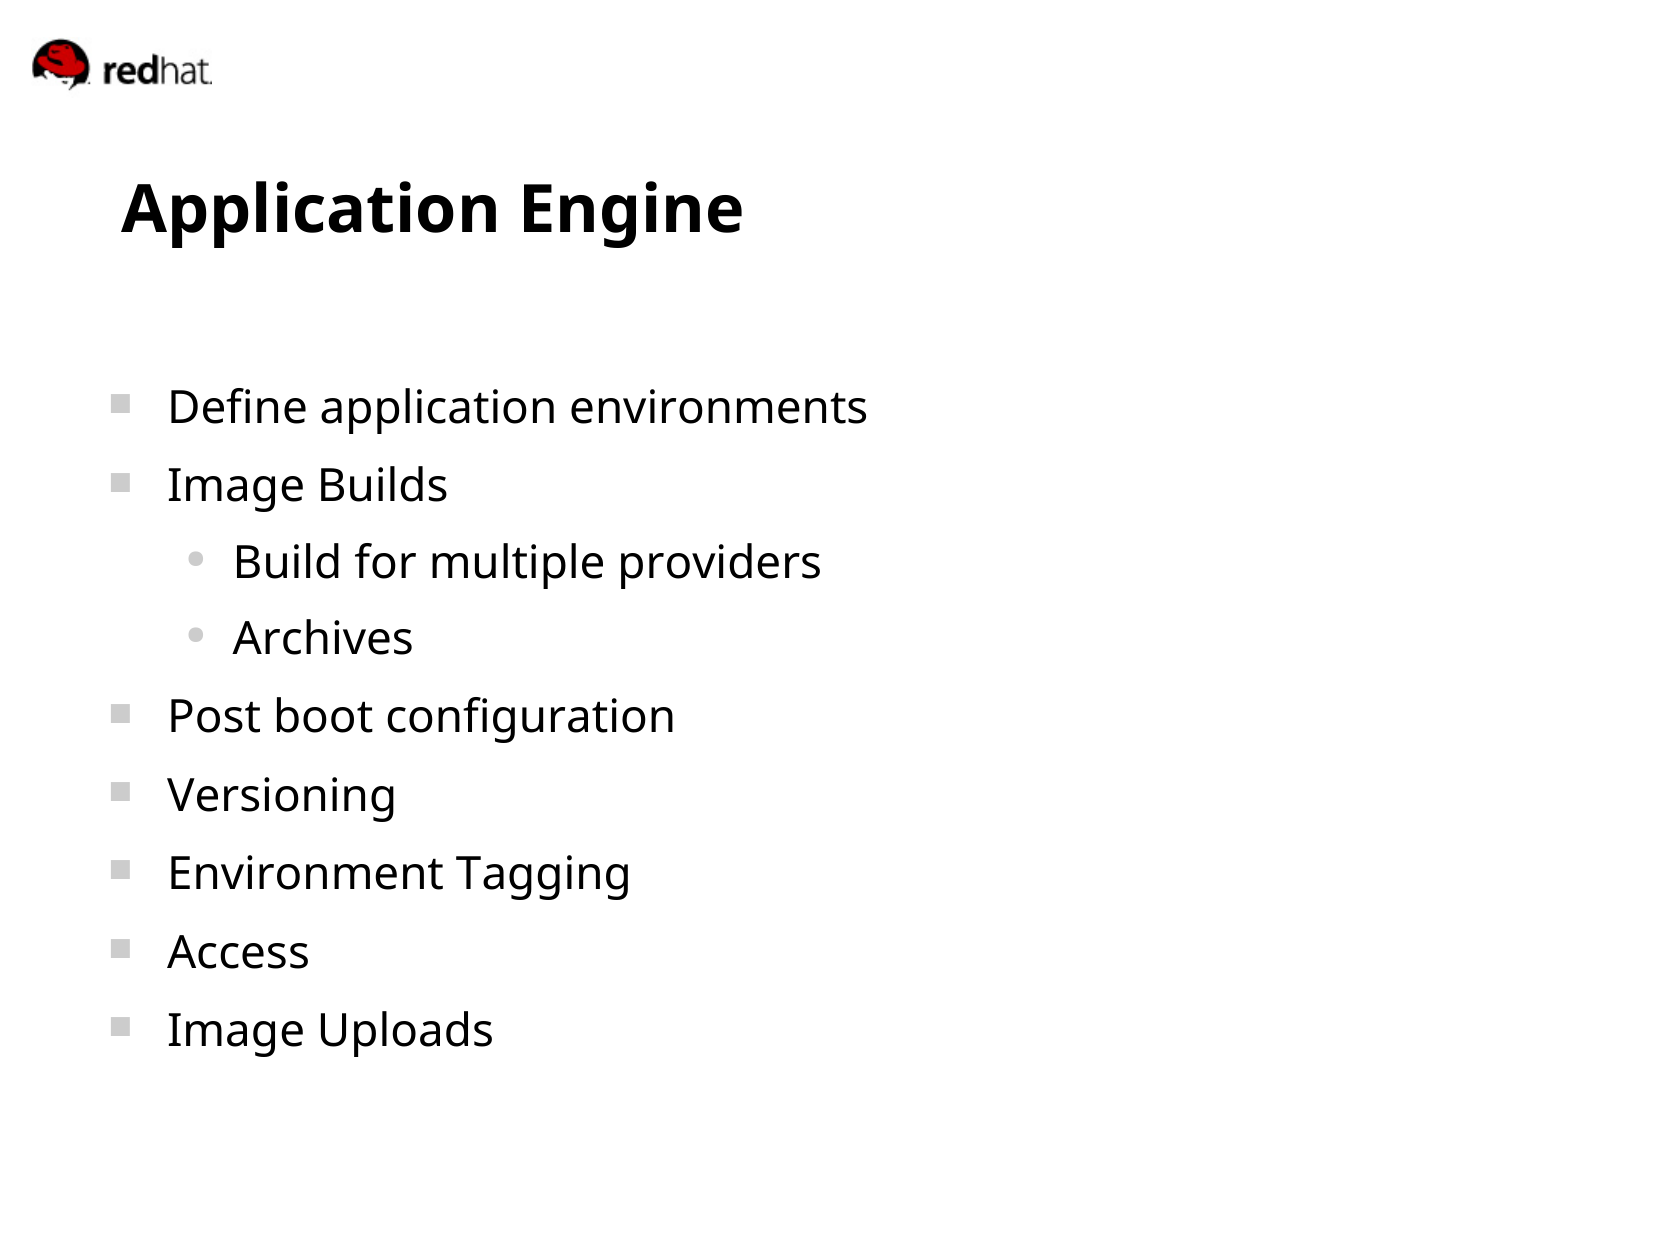

# Application Engine
Define application environments
Image Builds
Build for multiple providers
Archives
Post boot configuration
Versioning
Environment Tagging
Access
Image Uploads